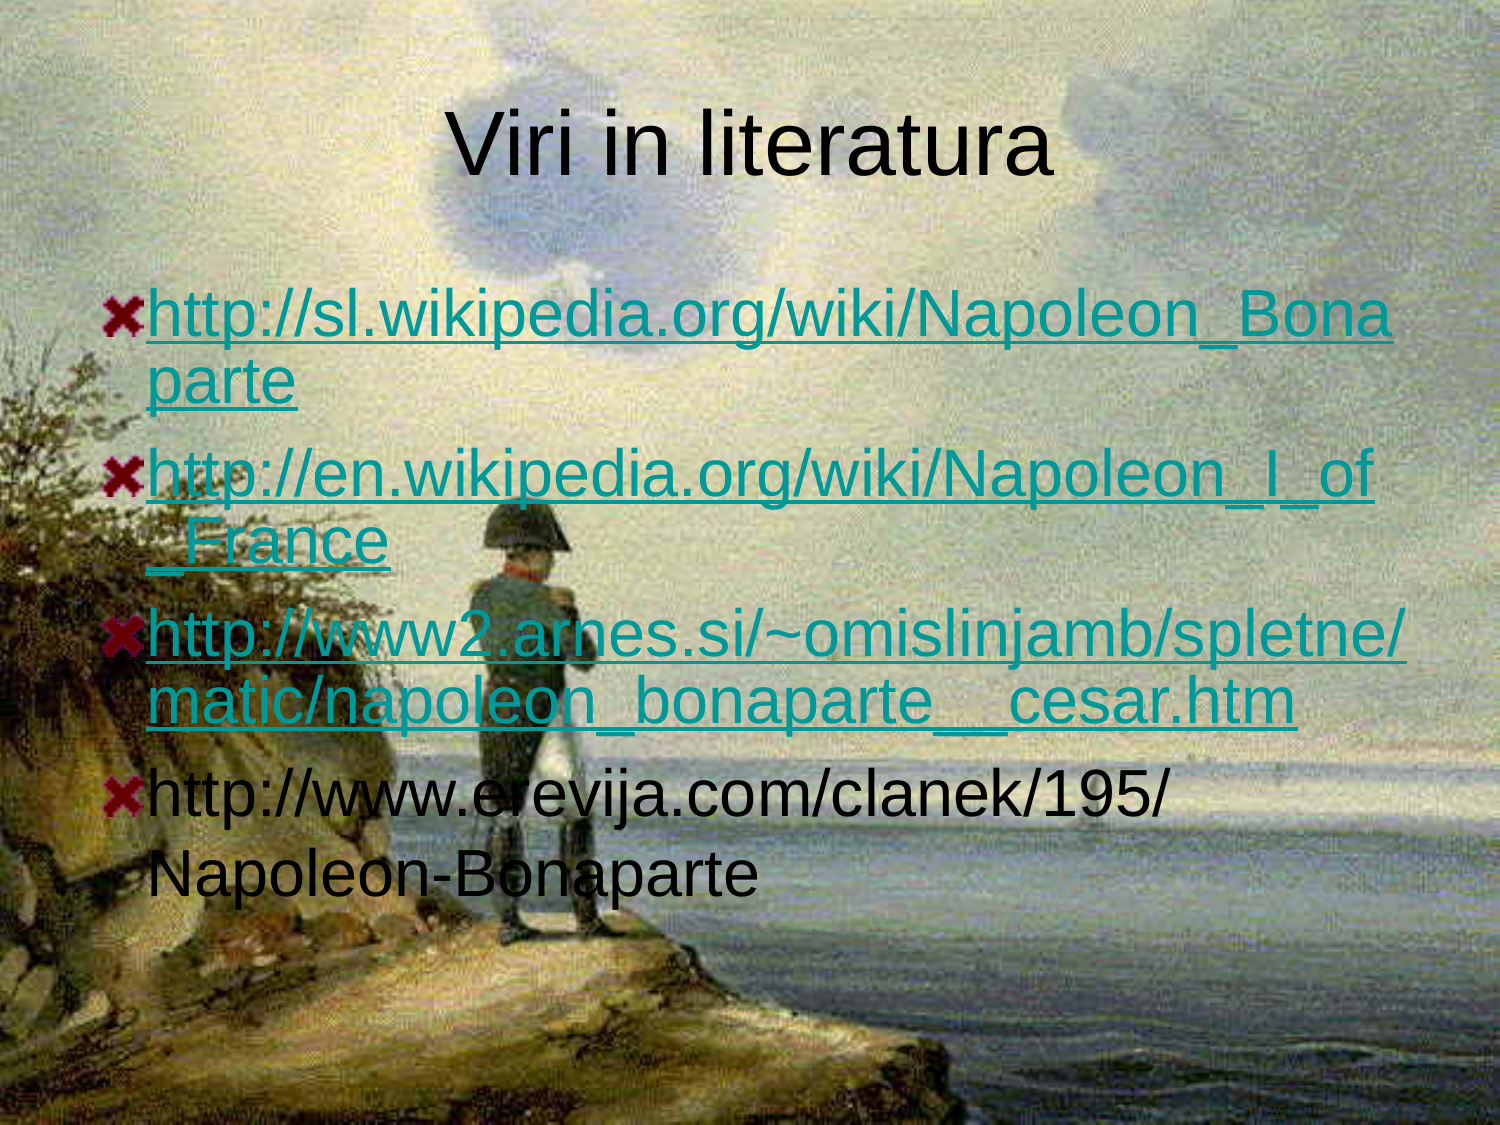

# Viri in literatura
http://sl.wikipedia.org/wiki/Napoleon_Bonaparte
http://en.wikipedia.org/wiki/Napoleon_I_of_France
http://www2.arnes.si/~omislinjamb/spletne/matic/napoleon_bonaparte__cesar.htm
http://www.erevija.com/clanek/195/Napoleon-Bonaparte